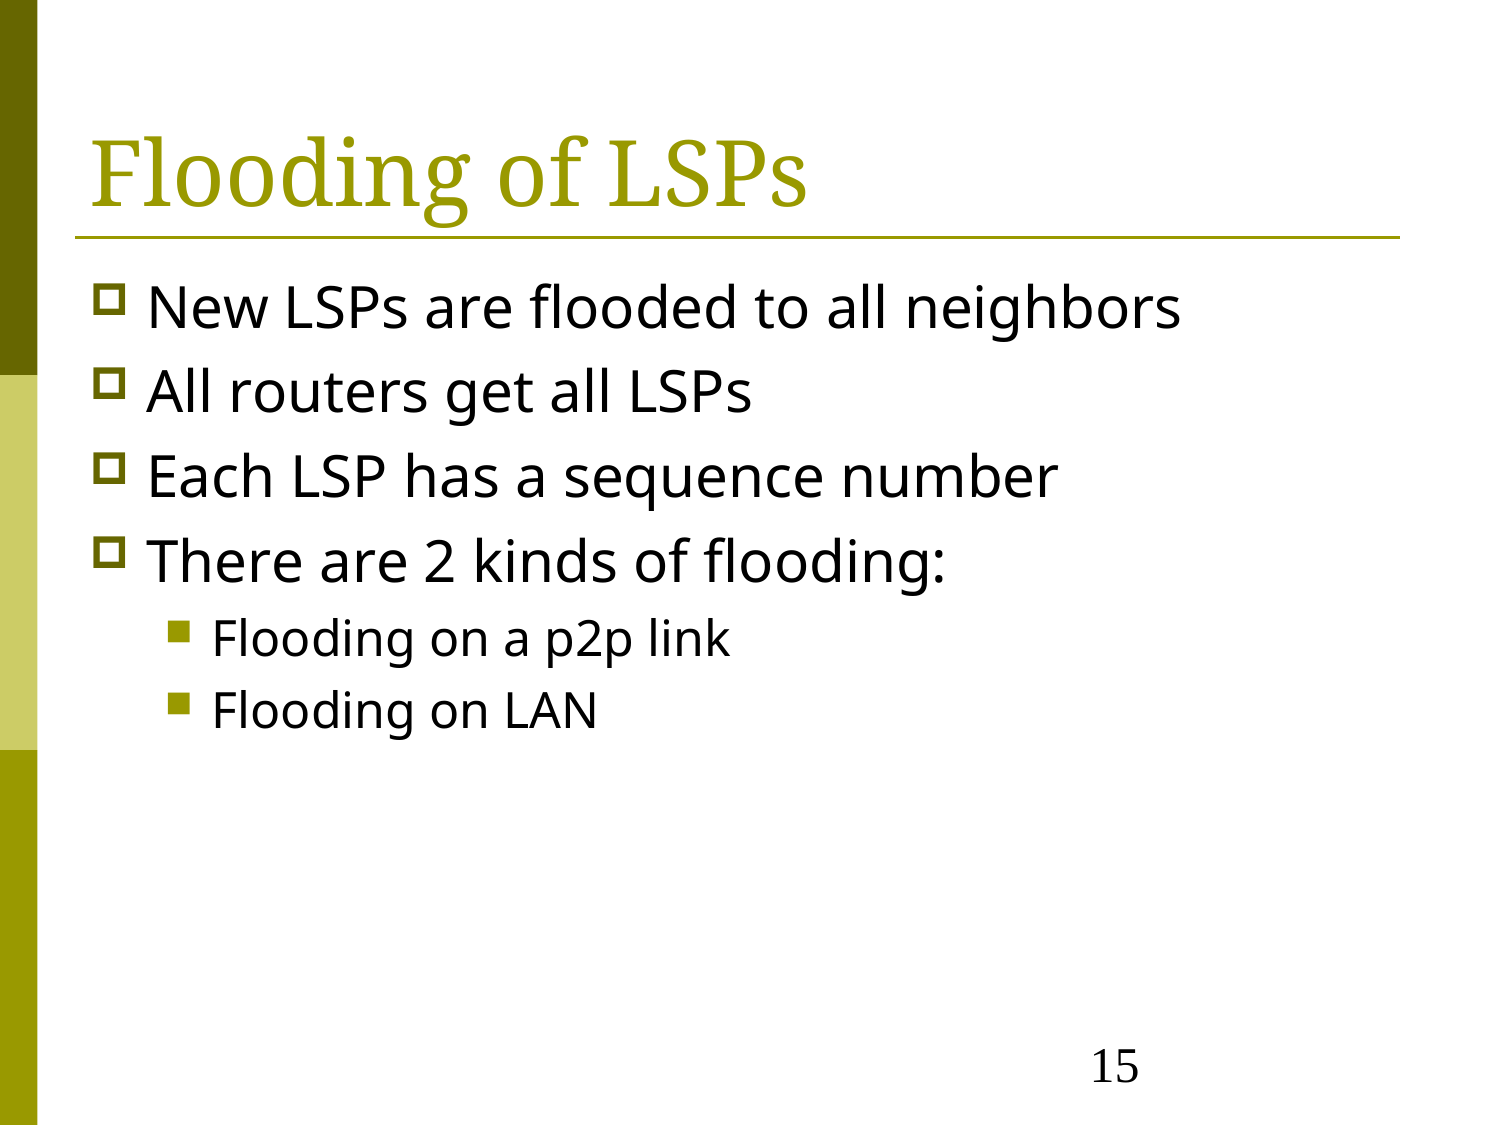

# Flooding of LSPs
New LSPs are flooded to all neighbors
All routers get all LSPs
Each LSP has a sequence number
There are 2 kinds of flooding:
Flooding on a p2p link
Flooding on LAN
15